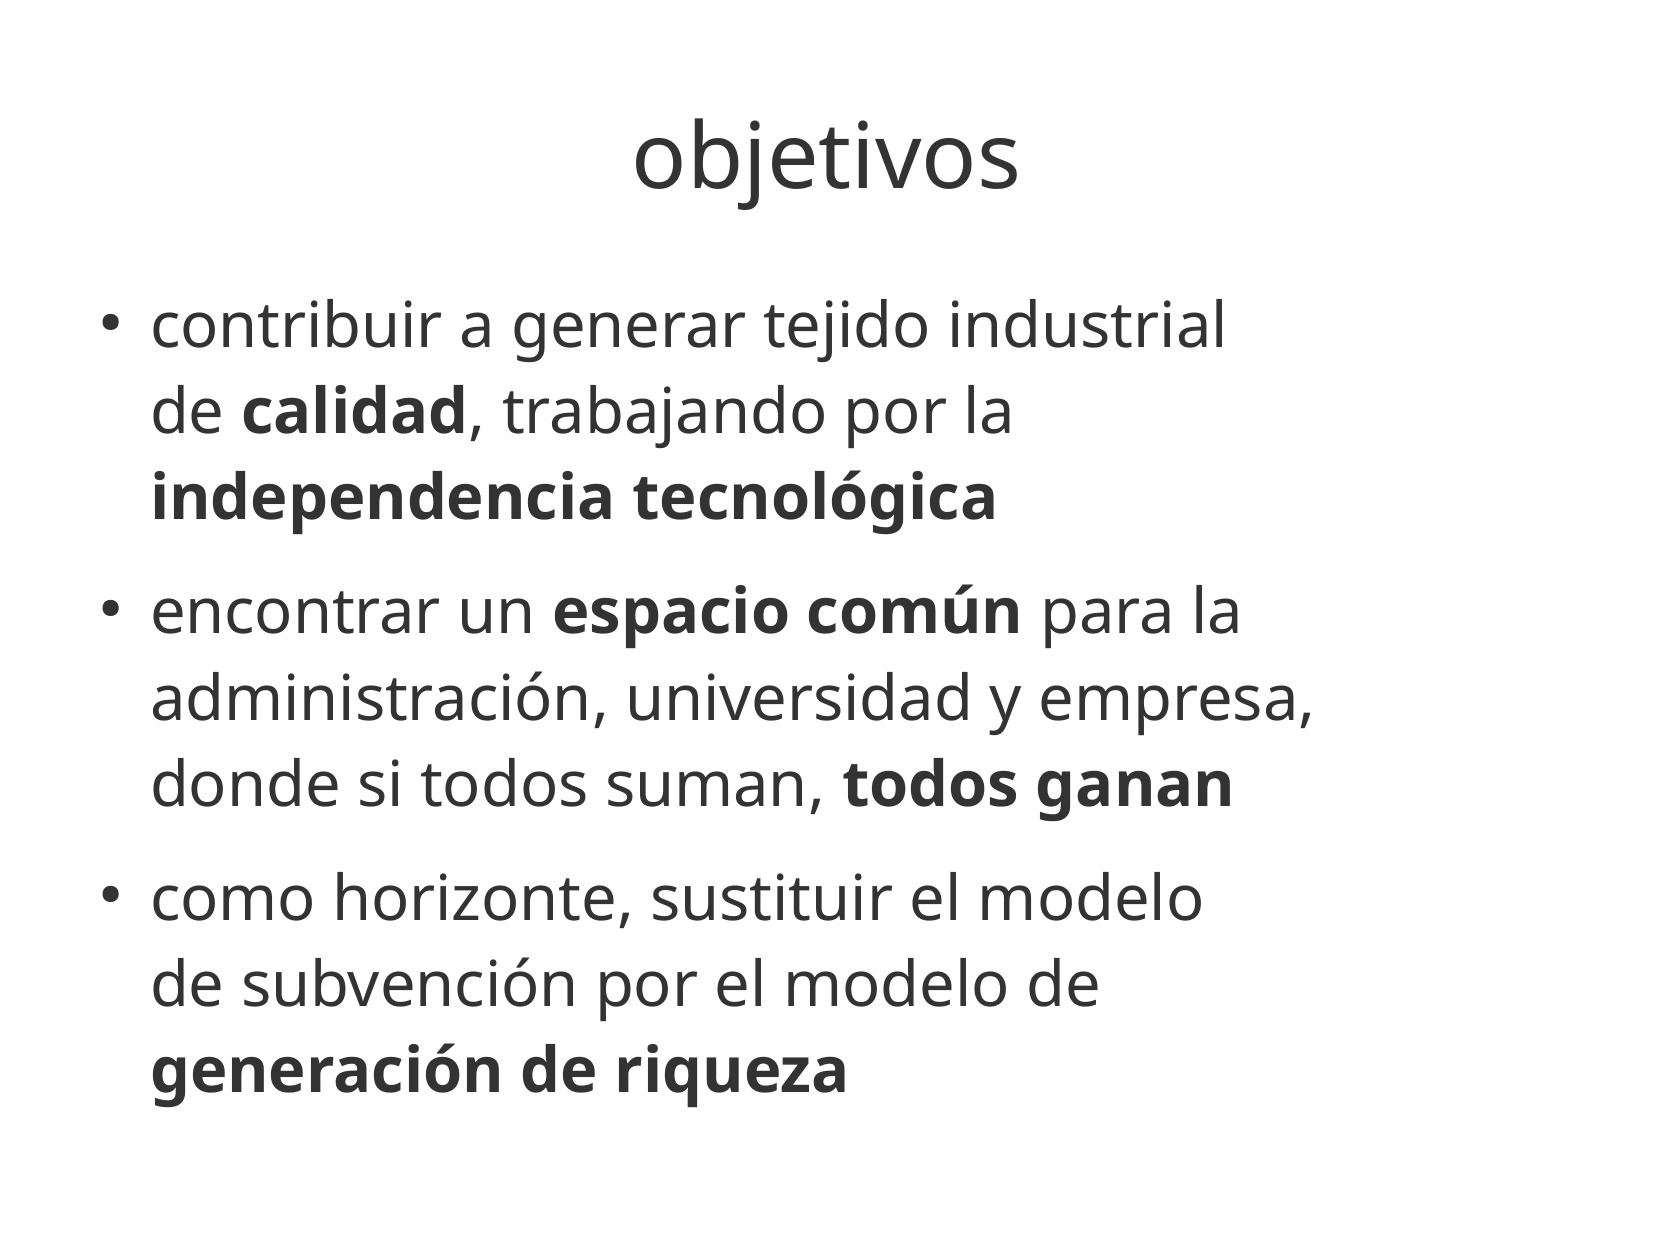

# objetivos
contribuir a generar tejido industrial
de calidad, trabajando por la
independencia tecnológica
encontrar un espacio común para la
administración, universidad y empresa,
donde si todos suman, todos ganan
como horizonte, sustituir el modelo
de subvención por el modelo de
generación de riqueza